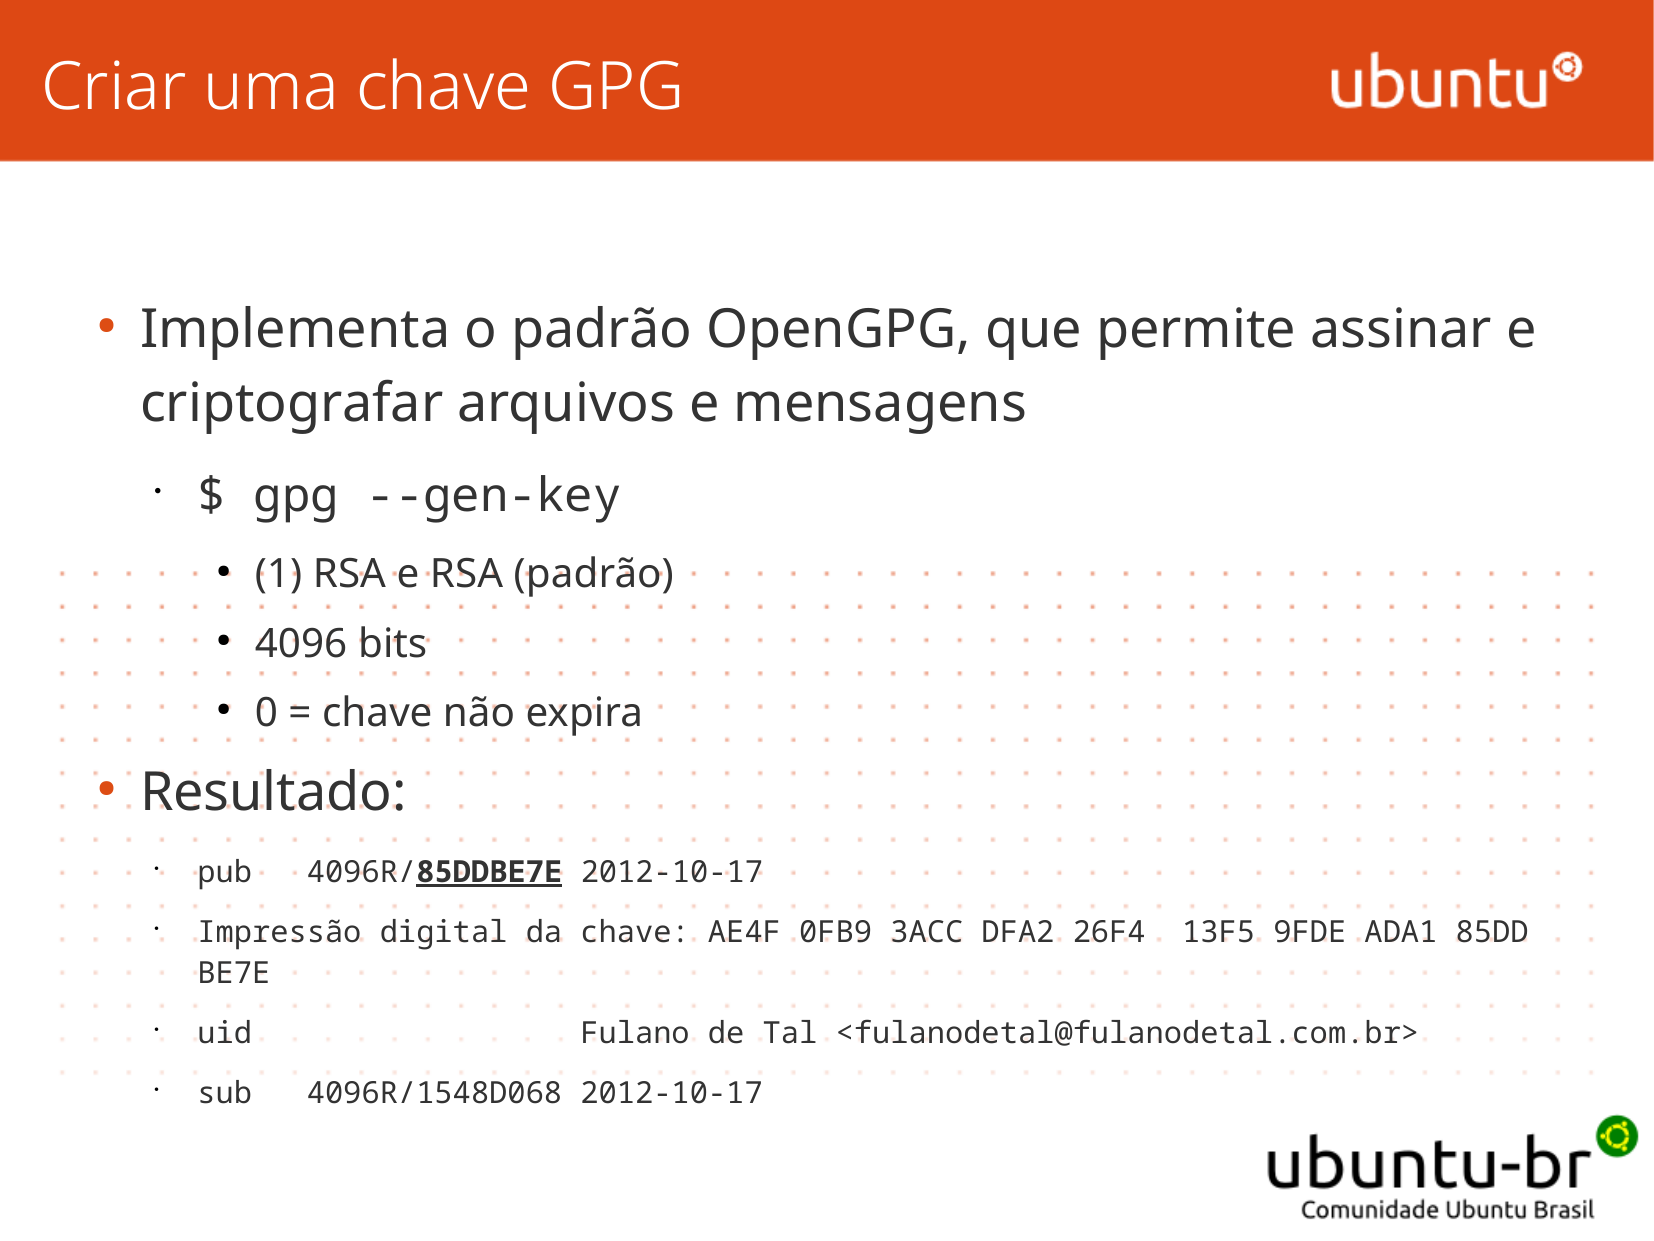

# Criar uma chave GPG
Implementa o padrão OpenGPG, que permite assinar e criptografar arquivos e mensagens
$ gpg --gen-key
(1) RSA e RSA (padrão)
4096 bits
0 = chave não expira
Resultado:
pub 4096R/85DDBE7E 2012-10-17
Impressão digital da chave: AE4F 0FB9 3ACC DFA2 26F4 13F5 9FDE ADA1 85DD BE7E
uid Fulano de Tal <fulanodetal@fulanodetal.com.br>
sub 4096R/1548D068 2012-10-17